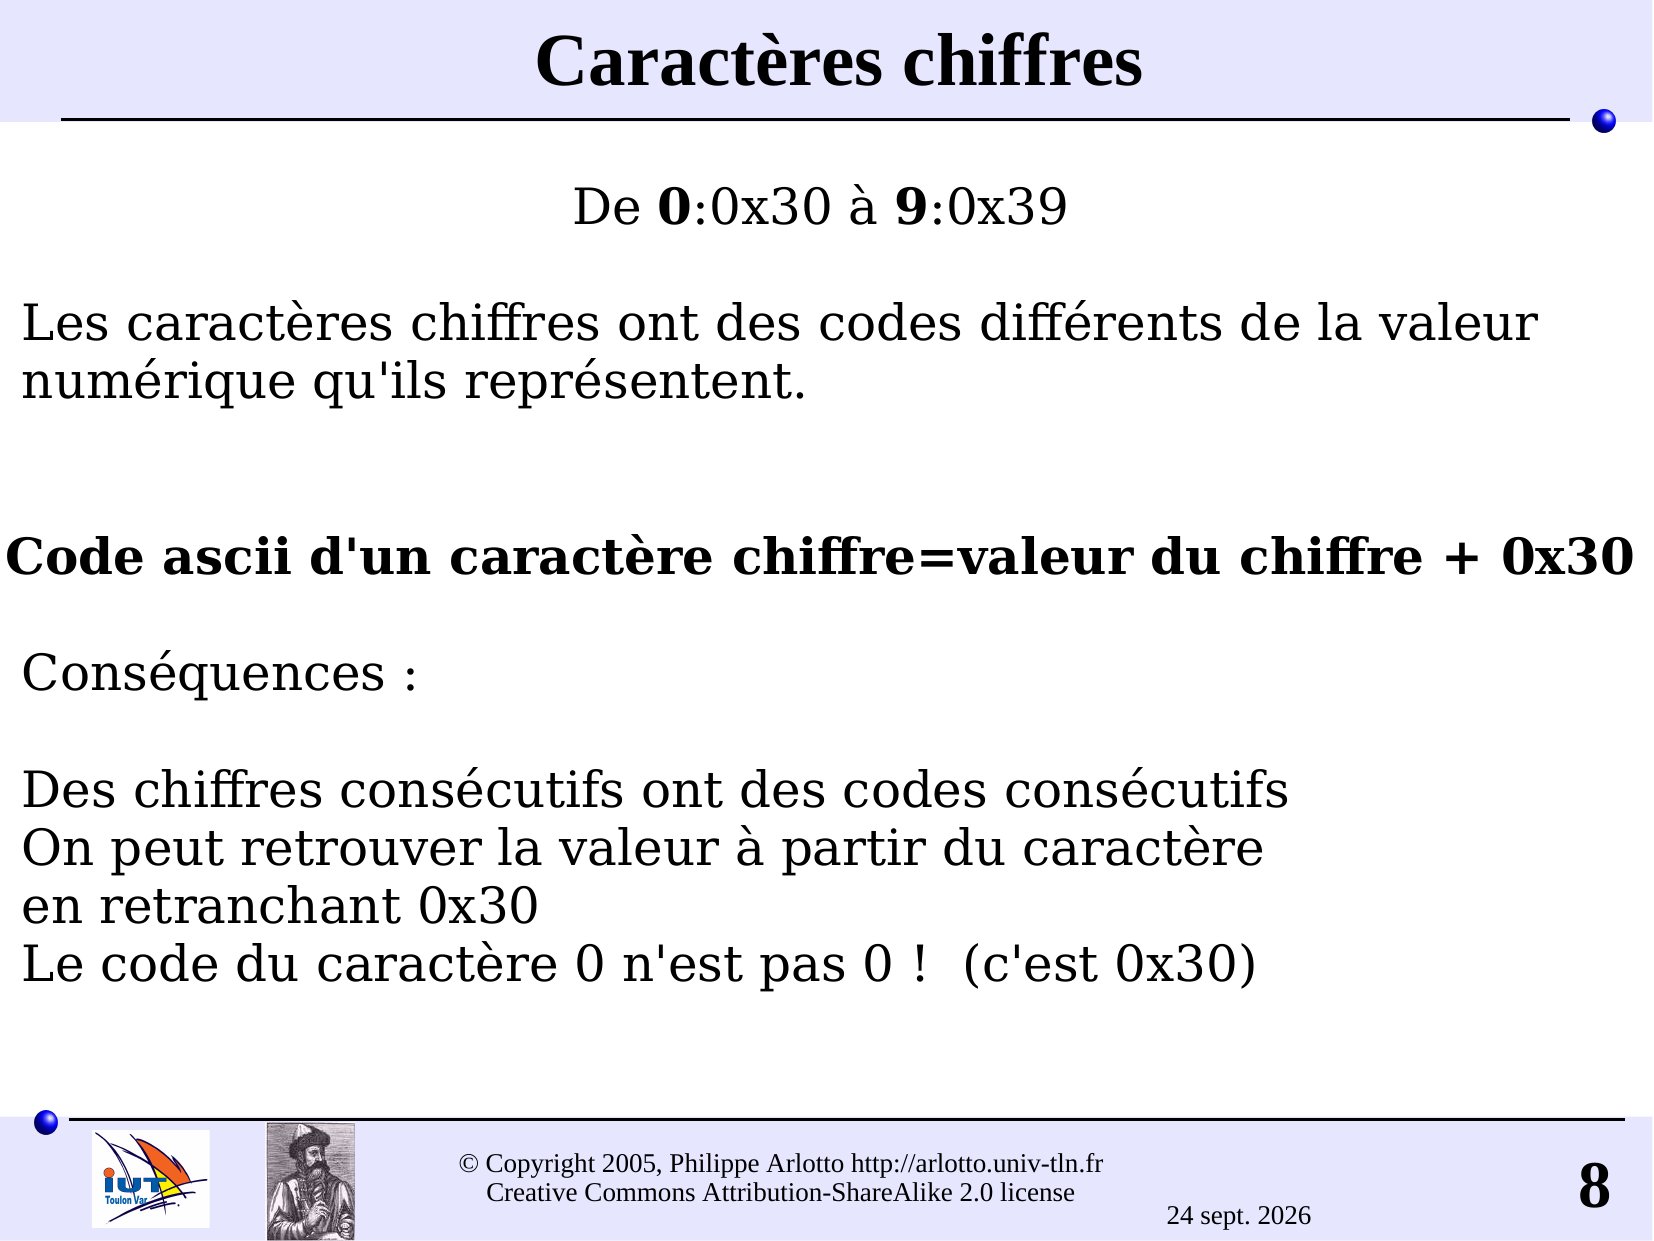

# Caractères chiffres
De 0:0x30 à 9:0x39
 Les caractères chiffres ont des codes différents de la valeur
 numérique qu'ils représentent.
Code ascii d'un caractère chiffre=valeur du chiffre + 0x30
 Conséquences :
 Des chiffres consécutifs ont des codes consécutifs
 On peut retrouver la valeur à partir du caractère
 en retranchant 0x30
 Le code du caractère 0 n'est pas 0 ! (c'est 0x30)